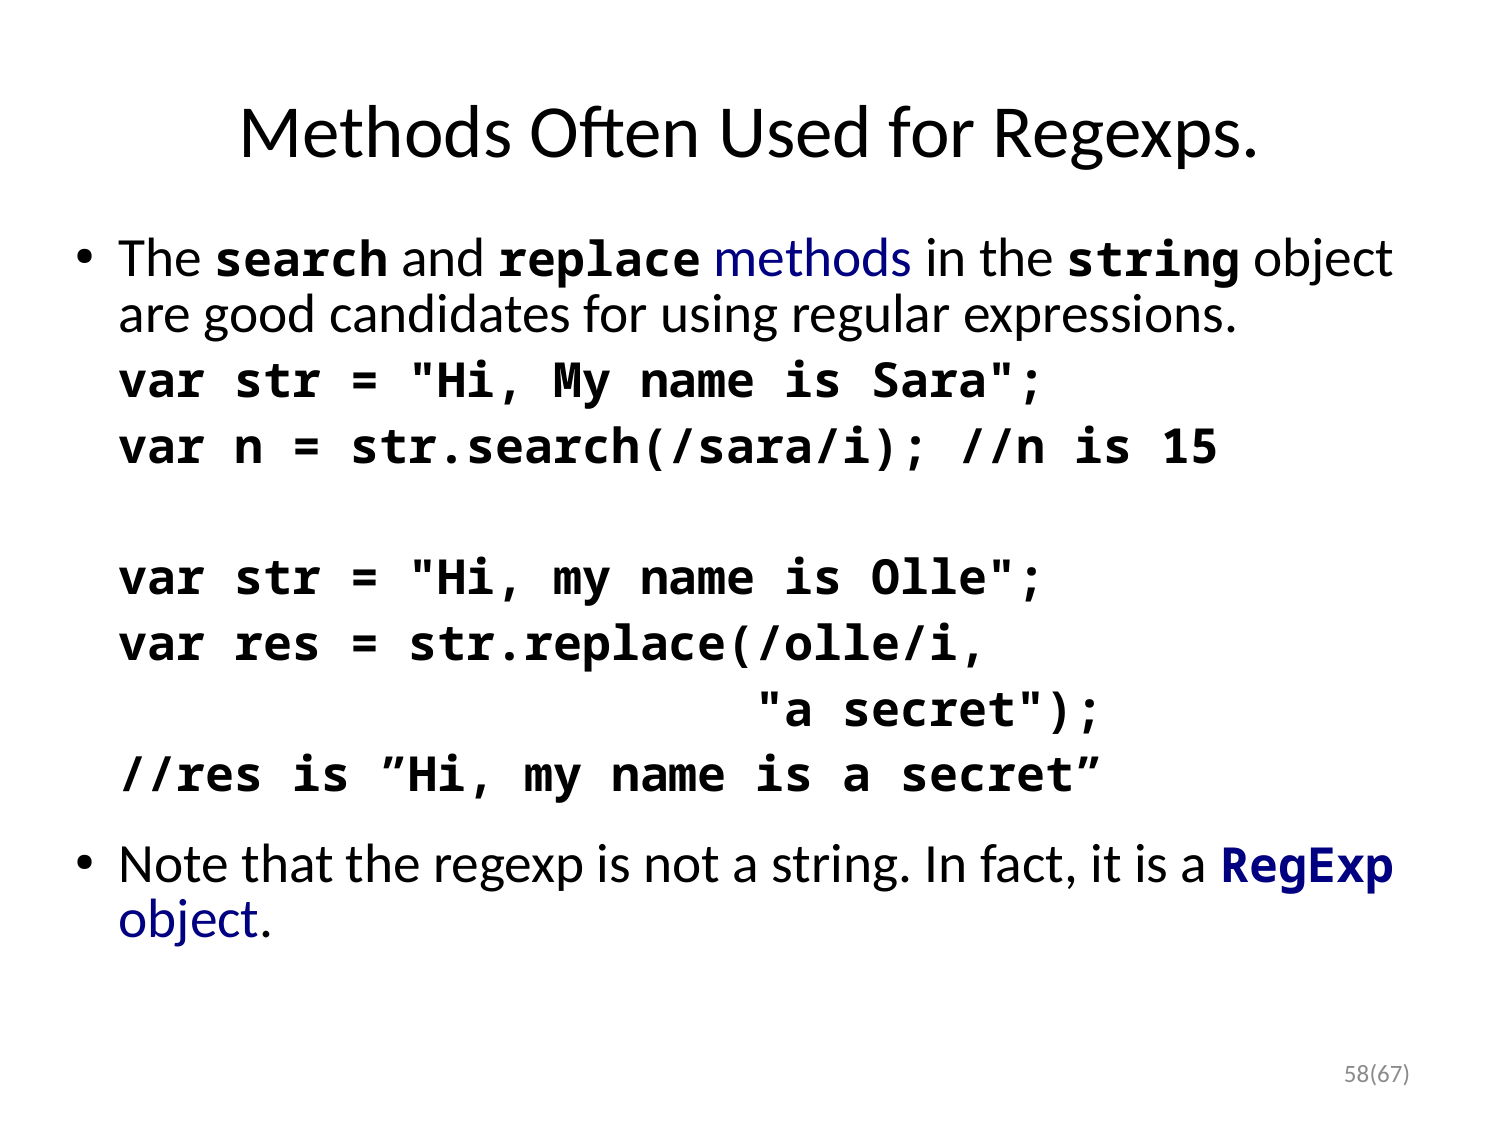

# Methods Often Used for Regexps.
The search and replace methods in the string object are good candidates for using regular expressions.
var str = "Hi, My name is Sara";
var n = str.search(/sara/i); //n is 15
var str = "Hi, my name is Olle";
var res = str.replace(/olle/i,
 "a secret");
//res is ”Hi, my name is a secret”
Note that the regexp is not a string. In fact, it is a RegExp object.
58